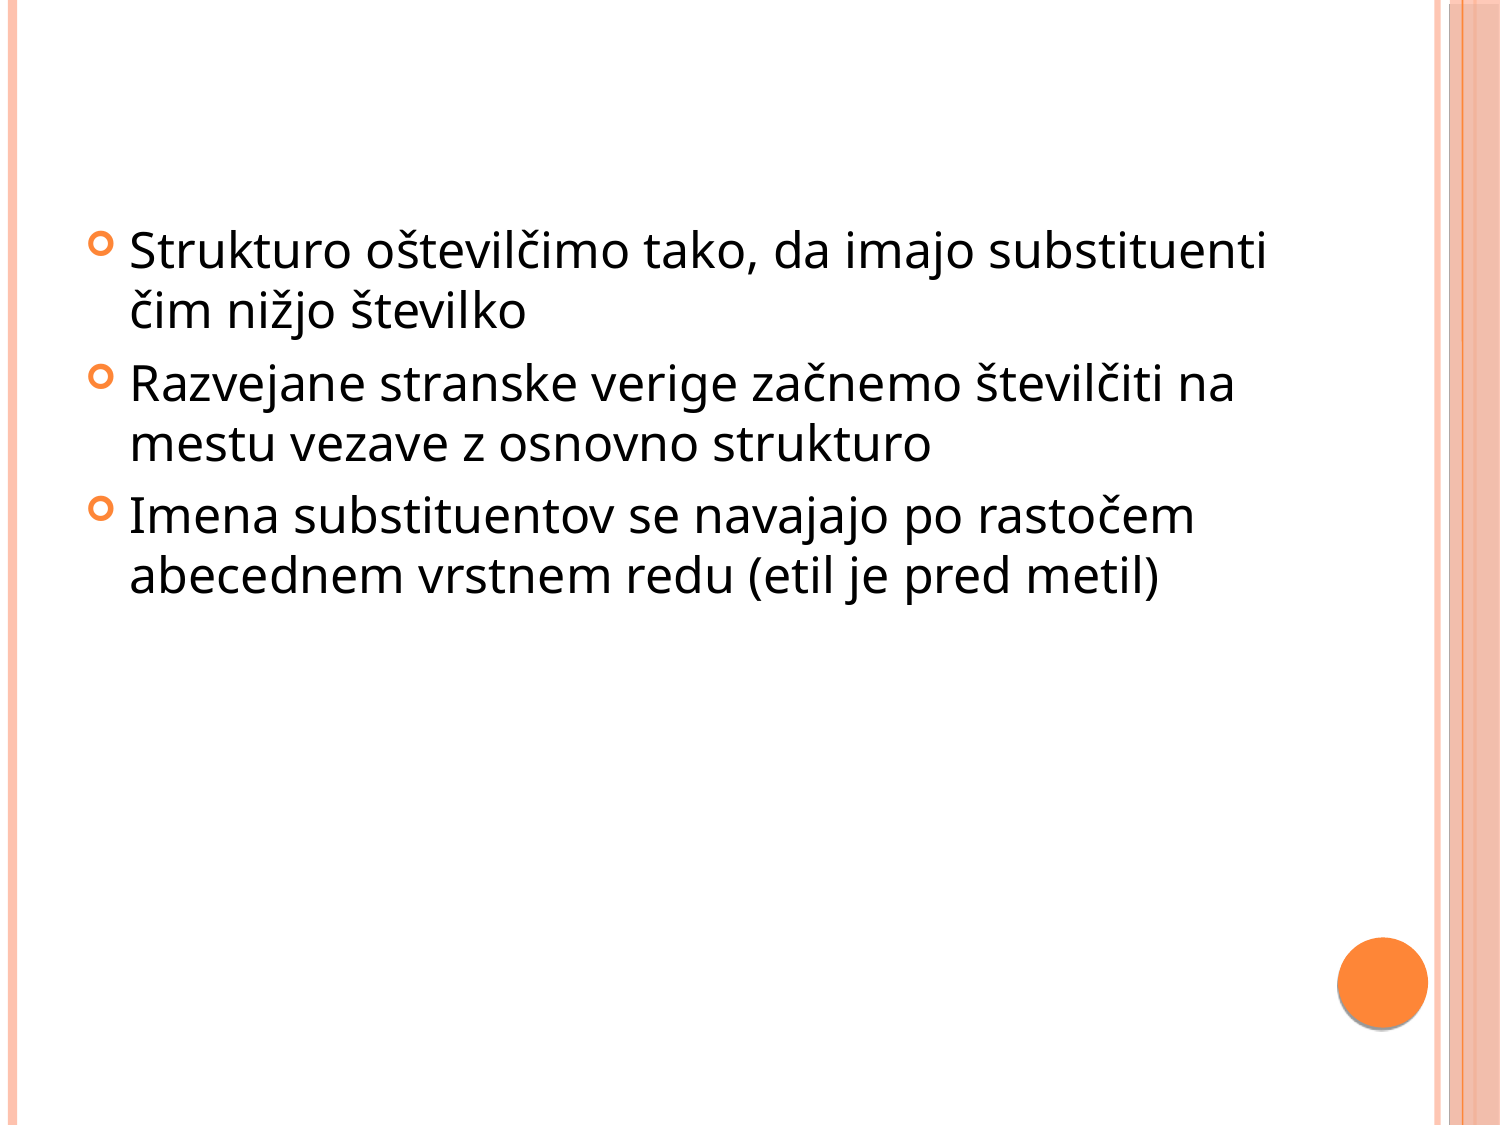

# Strukturo oštevilčimo tako, da imajo substituenti čim nižjo številko
Razvejane stranske verige začnemo številčiti na mestu vezave z osnovno strukturo
Imena substituentov se navajajo po rastočem abecednem vrstnem redu (etil je pred metil)